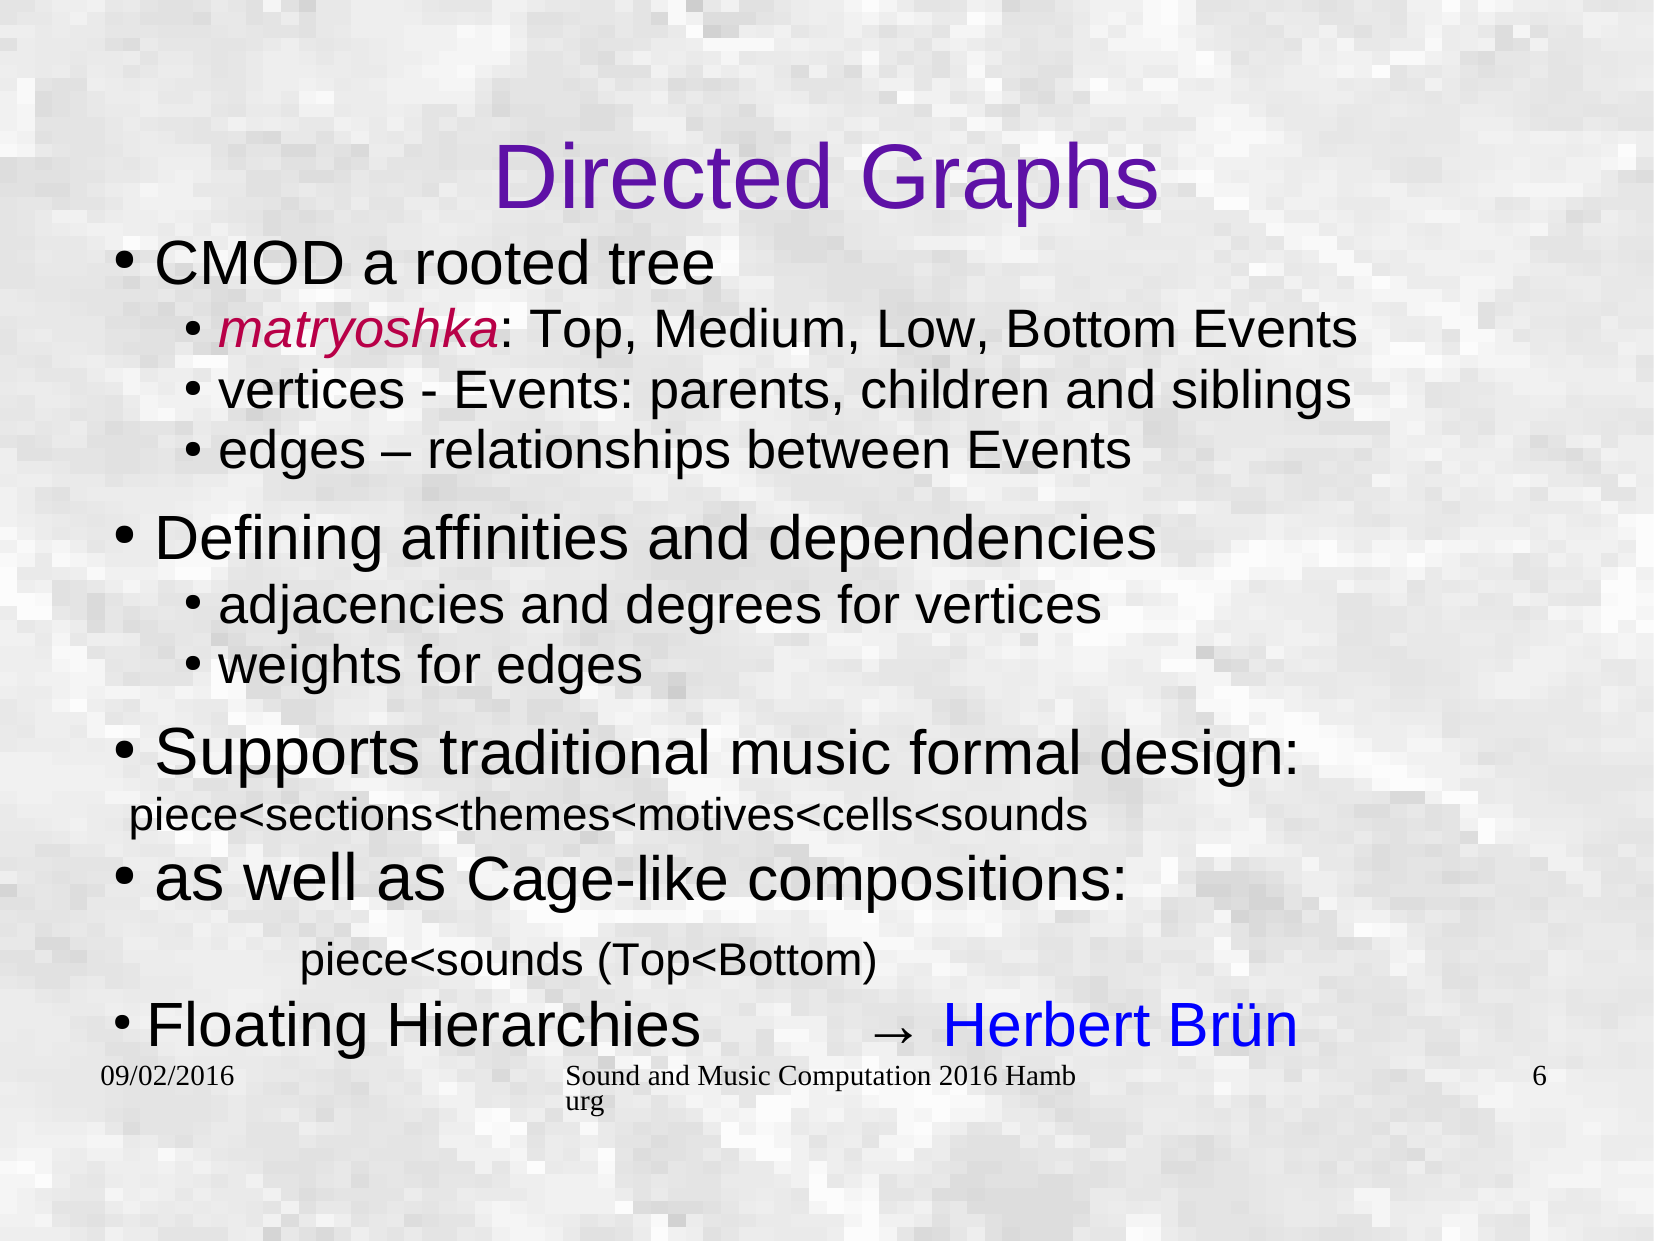

# Directed Graphs
 CMOD a rooted tree
matryoshka: Top, Medium, Low, Bottom Events
vertices - Events: parents, children and siblings
edges – relationships between Events
 Defining affinities and dependencies
adjacencies and degrees for vertices
weights for edges
 Supports traditional music formal design:
piece<sections<themes<motives<cells<sounds
 as well as Cage-like compositions:
 		 piece<sounds (Top<Bottom)
 Floating Hierarchies			→ Herbert Brün
09/02/2016
Sound and Music Computation 2016 Hamburg
6